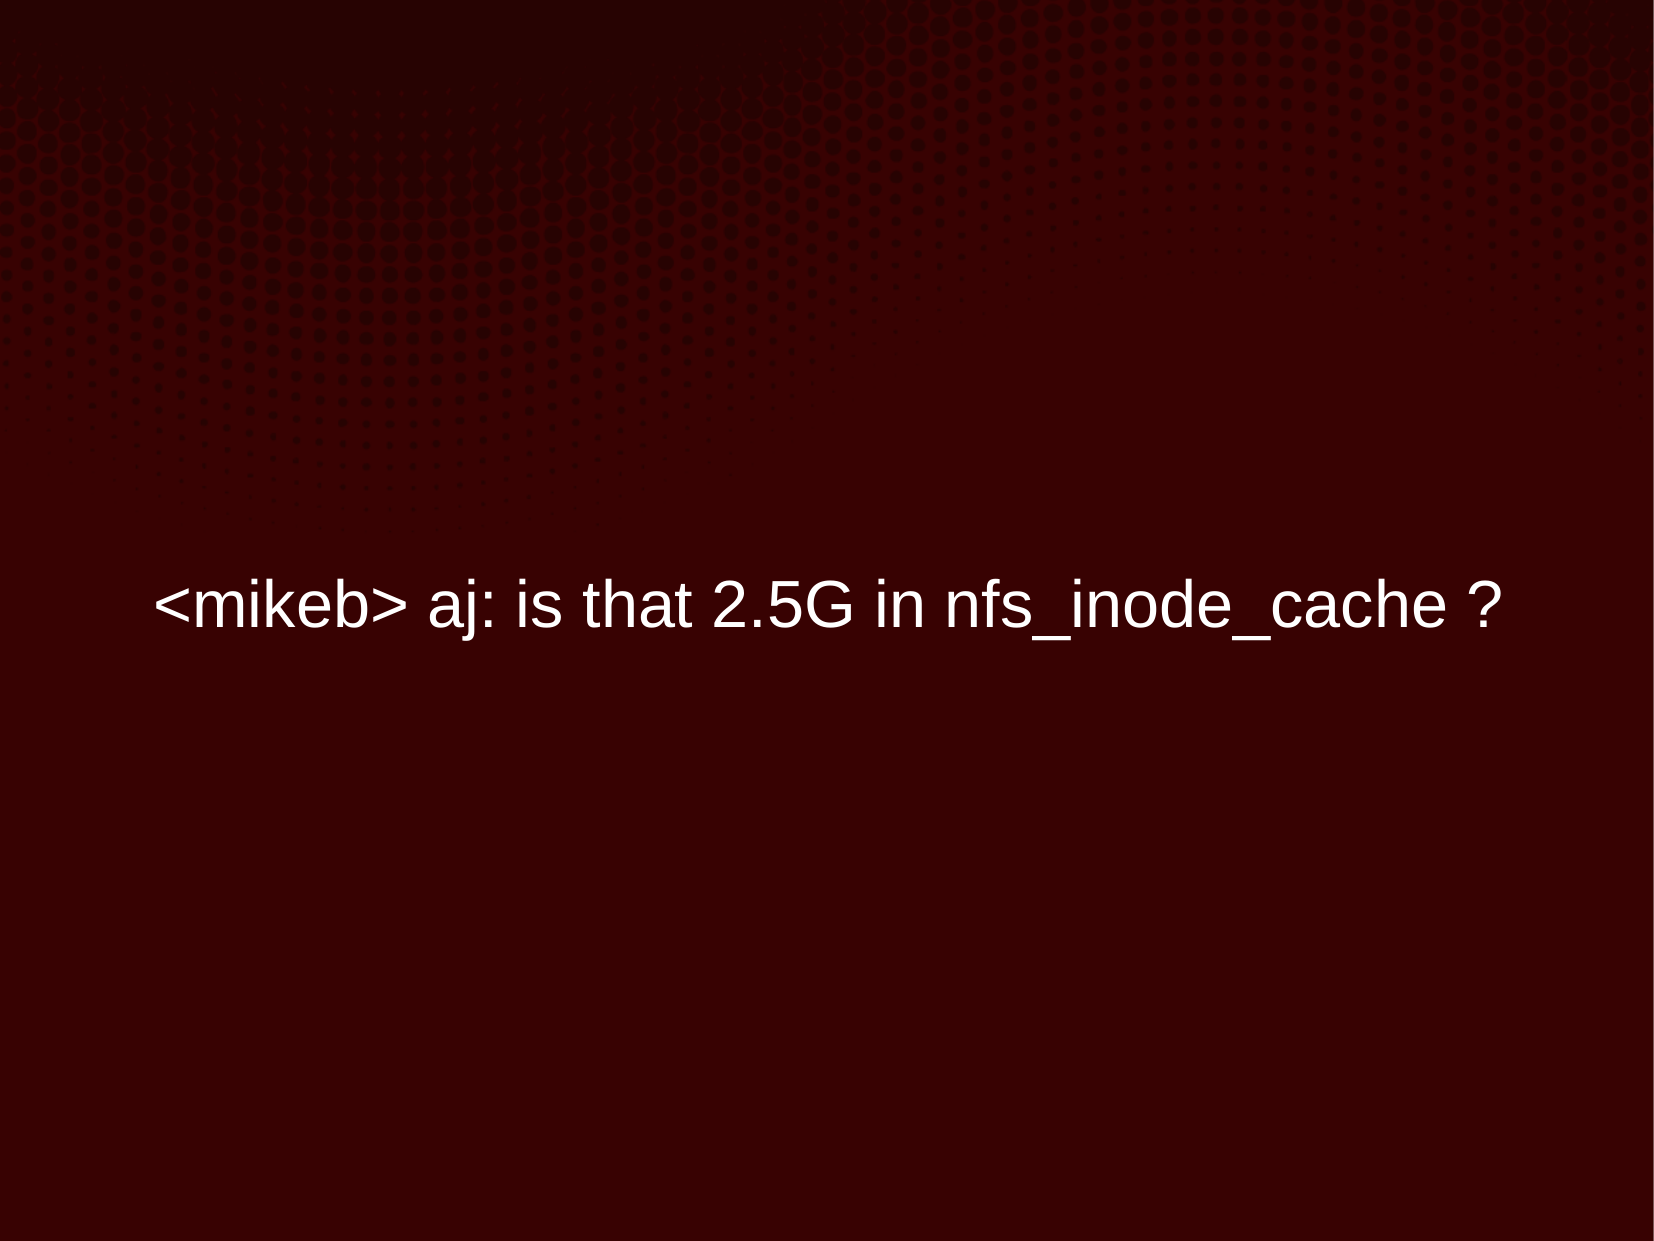

#
<mikeb> aj: is that 2.5G in nfs_inode_cache ?